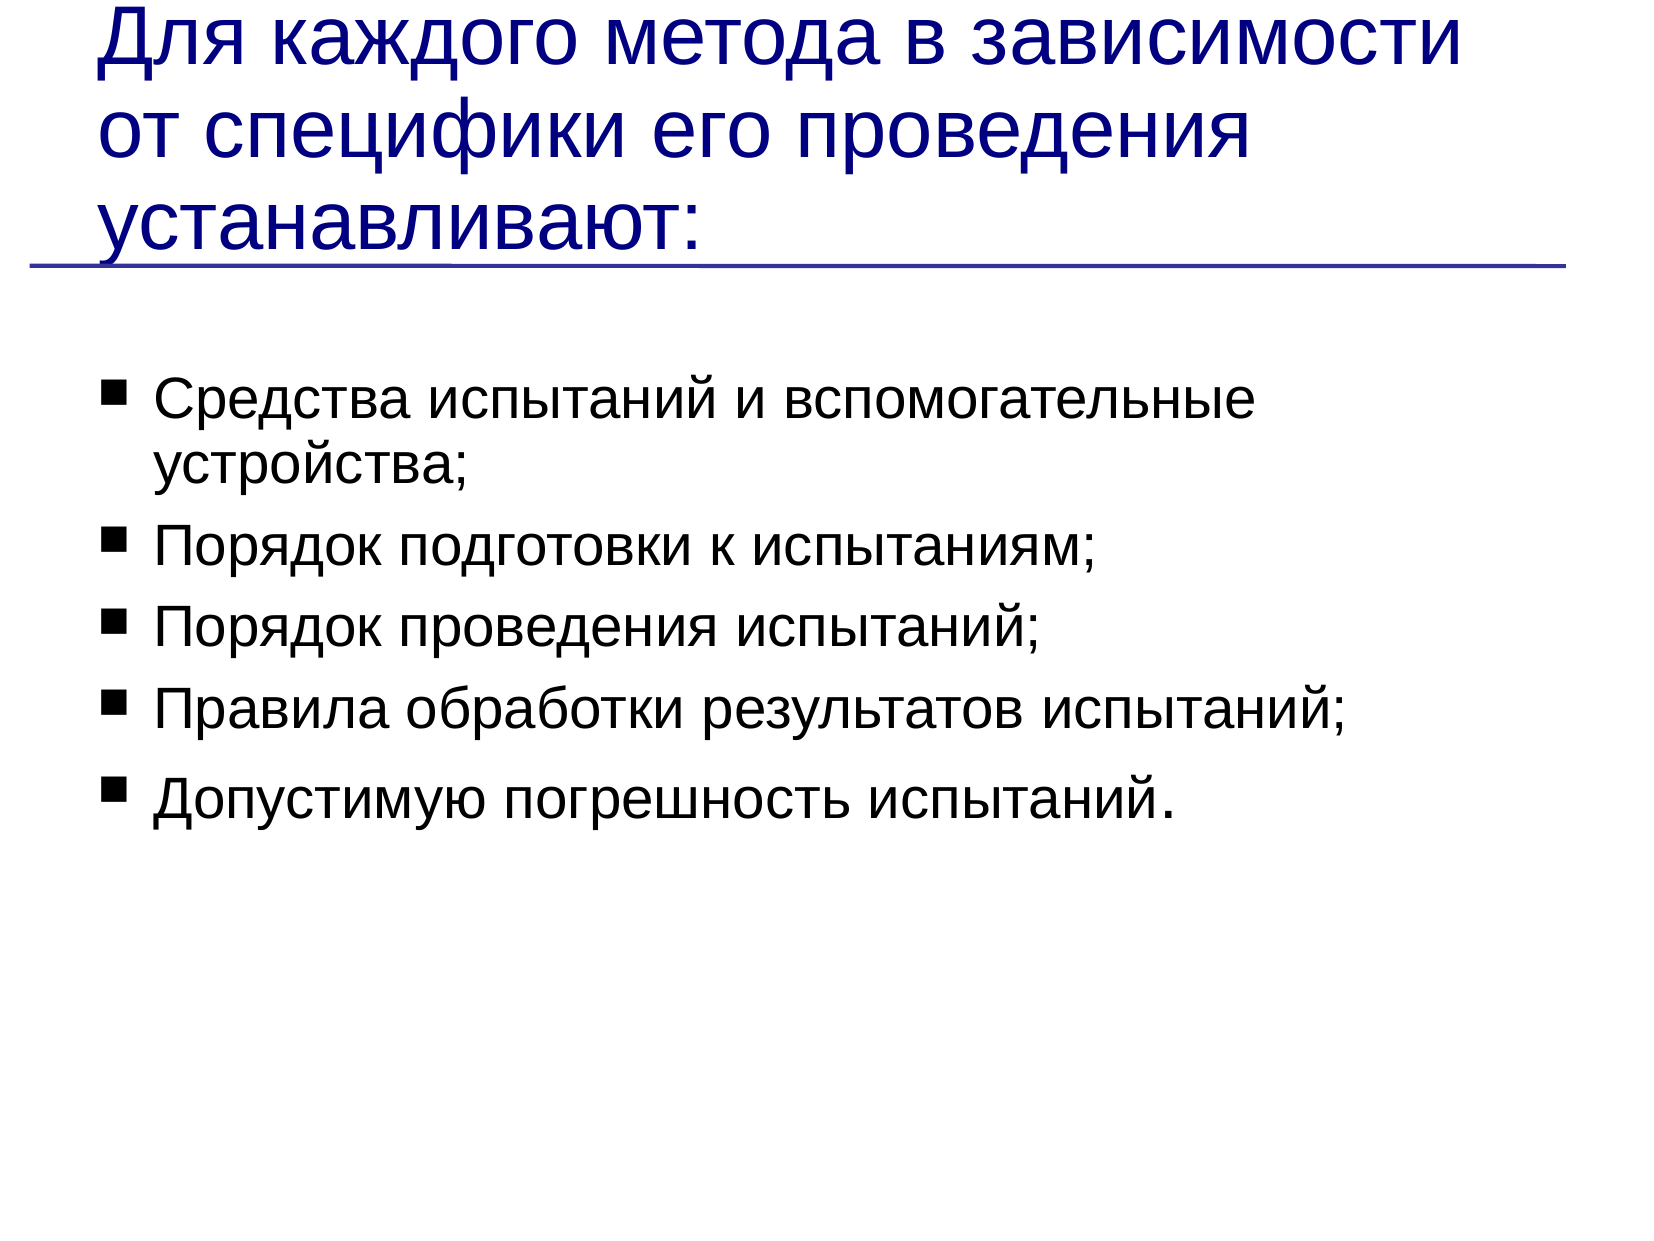

# Для каждого метода в зависимости от специфики его проведения устанавливают:
Средства испытаний и вспомогательные устройства;
Порядок подготовки к испытаниям;
Порядок проведения испытаний;
Правила обработки результатов испытаний;
Допустимую погрешность испытаний.